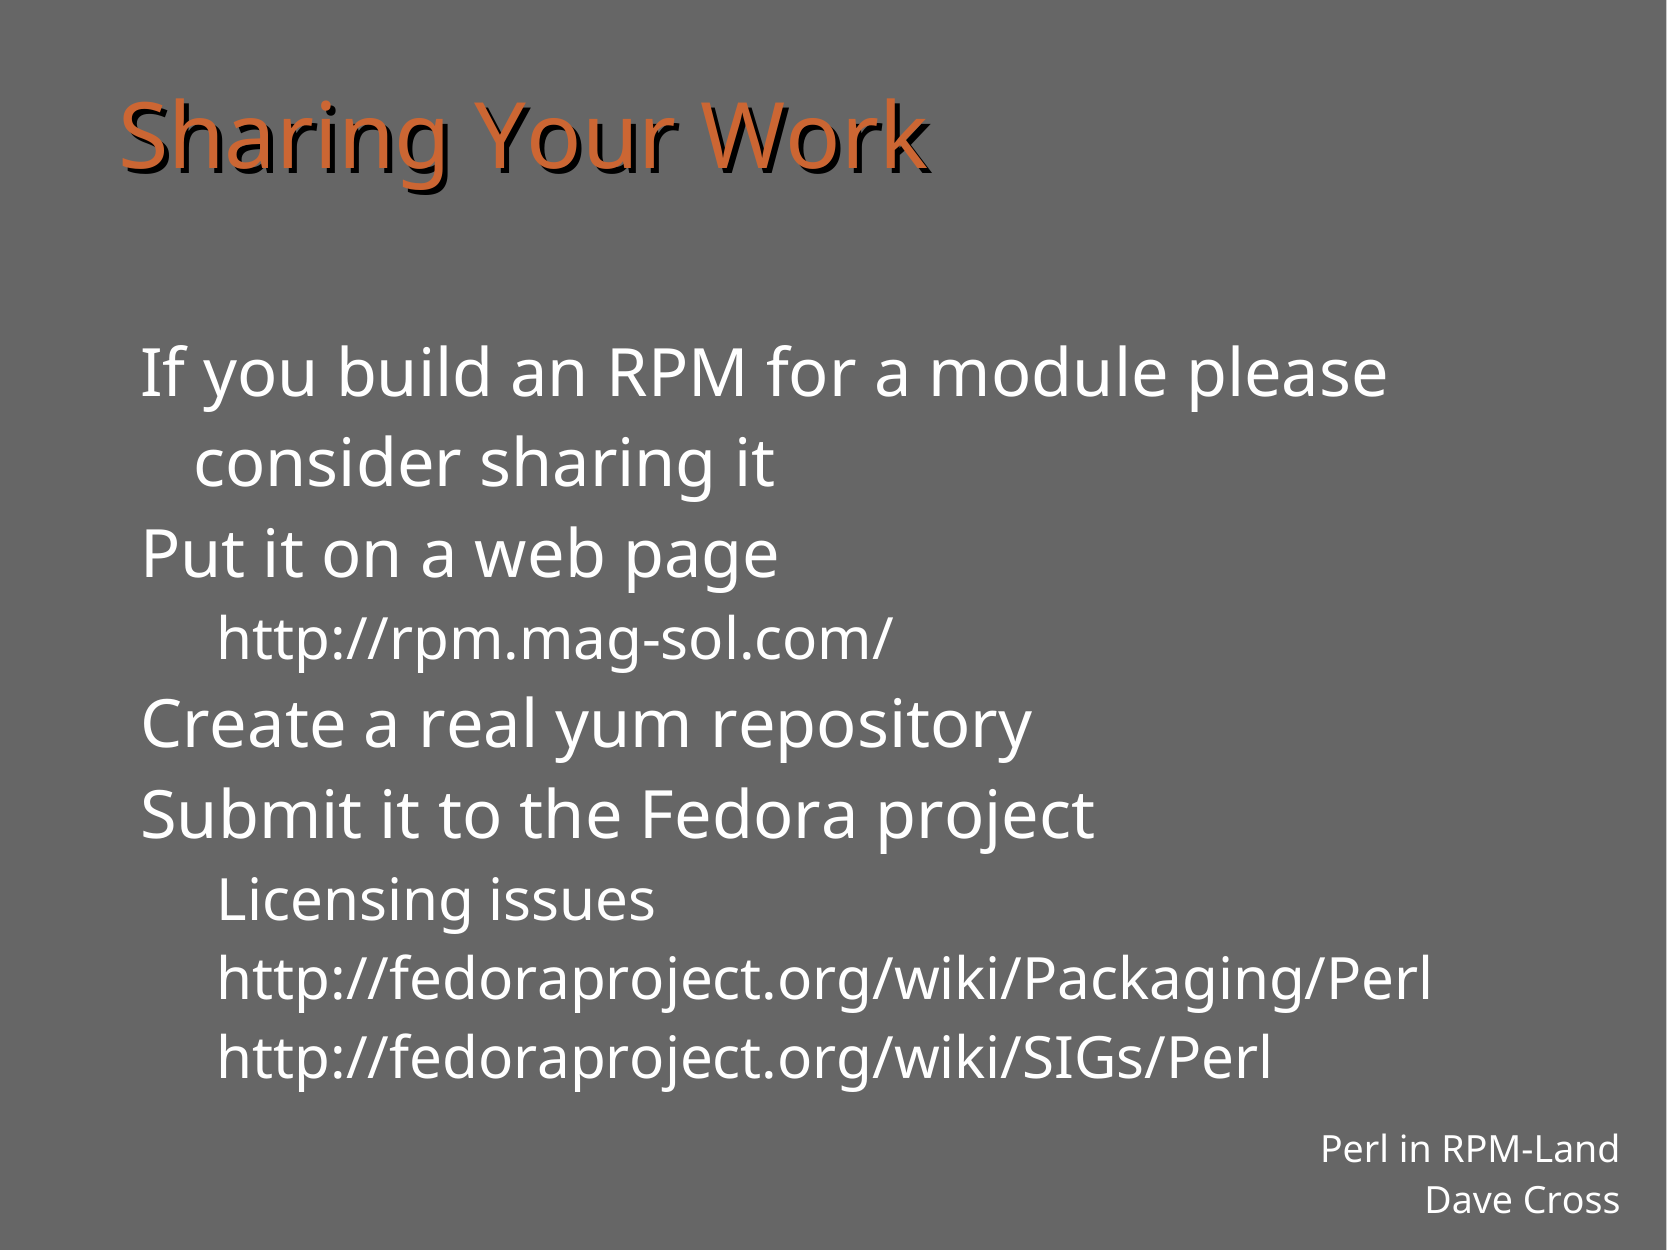

# Sharing Your Work
If you build an RPM for a module please consider sharing it
Put it on a web page
http://rpm.mag-sol.com/
Create a real yum repository
Submit it to the Fedora project
Licensing issues
http://fedoraproject.org/wiki/Packaging/Perl
http://fedoraproject.org/wiki/SIGs/Perl